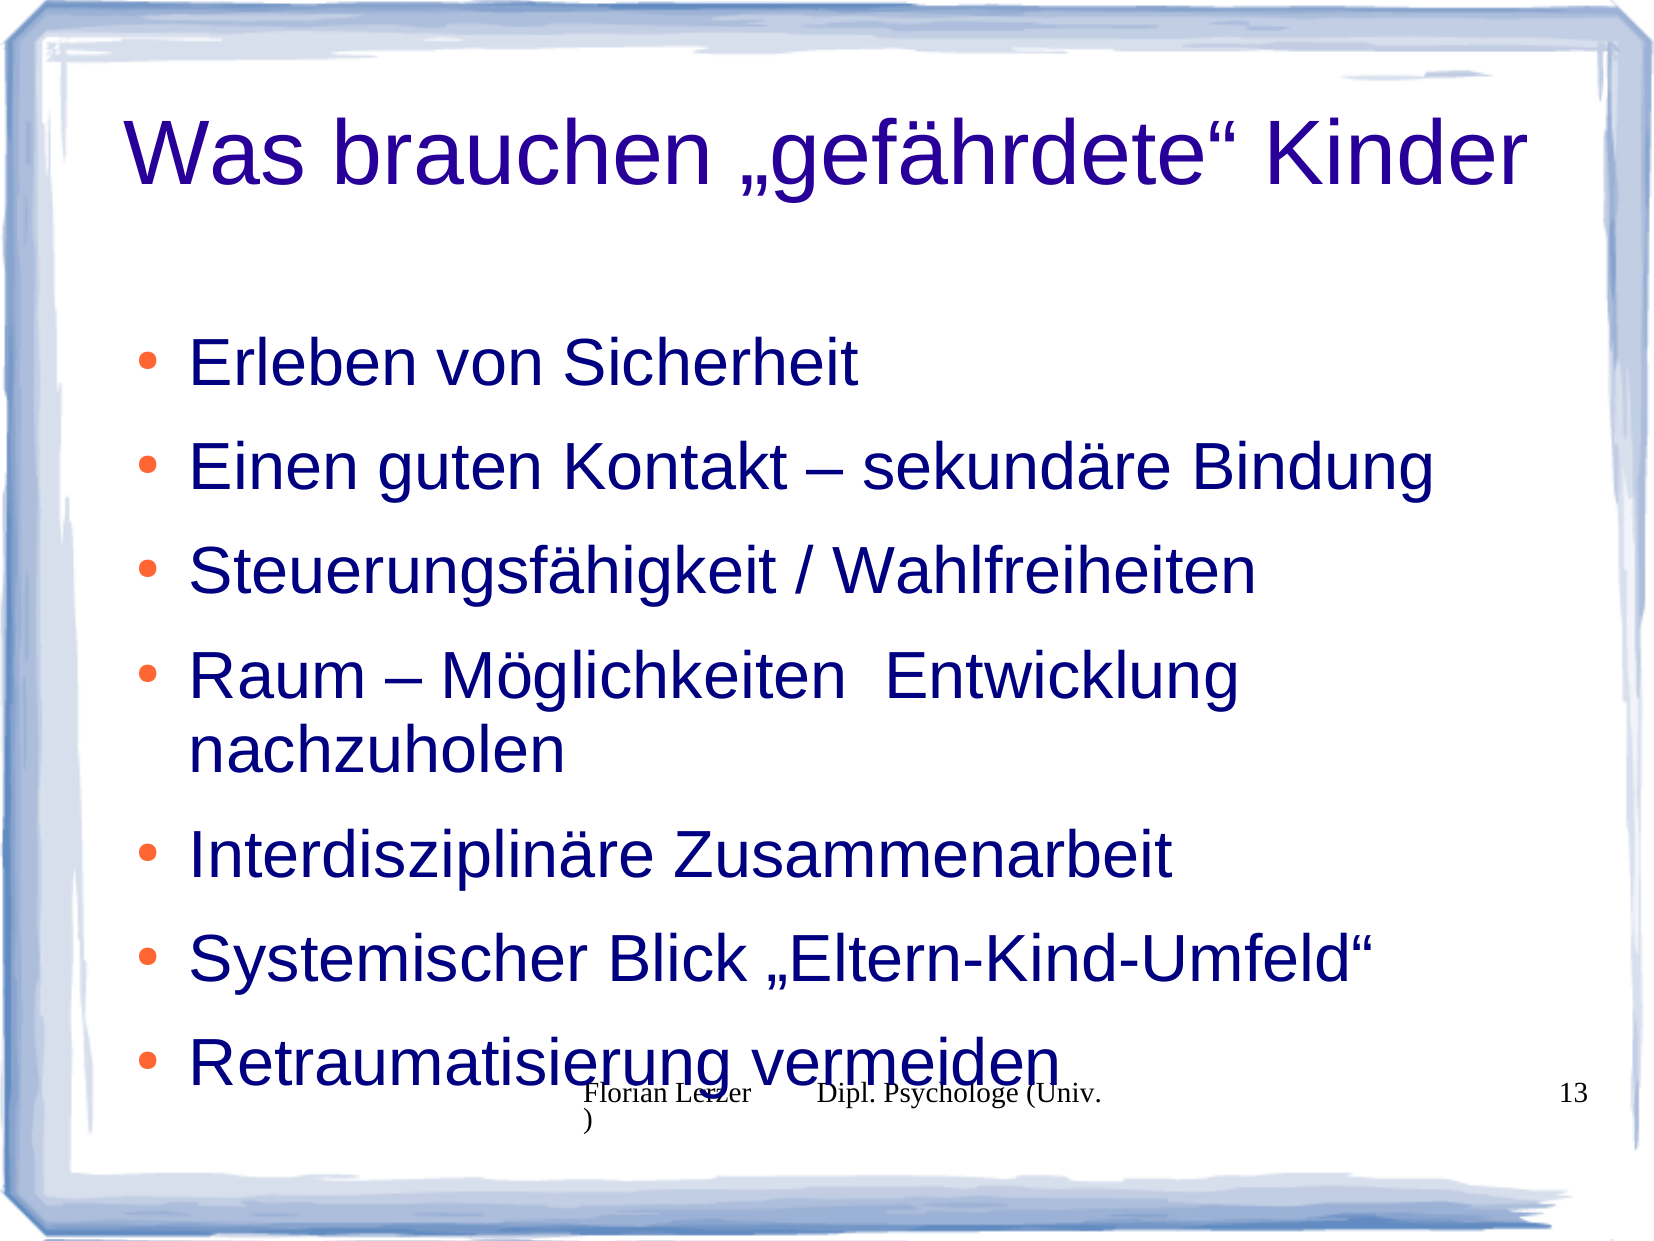

# Was brauchen „gefährdete“ Kinder
Erleben von Sicherheit
Einen guten Kontakt – sekundäre Bindung
Steuerungsfähigkeit / Wahlfreiheiten
Raum – Möglichkeiten Entwicklung nachzuholen
Interdisziplinäre Zusammenarbeit
Systemischer Blick „Eltern-Kind-Umfeld“
Retraumatisierung vermeiden
Florian Lerzer Dipl. Psychologe (Univ.)
13